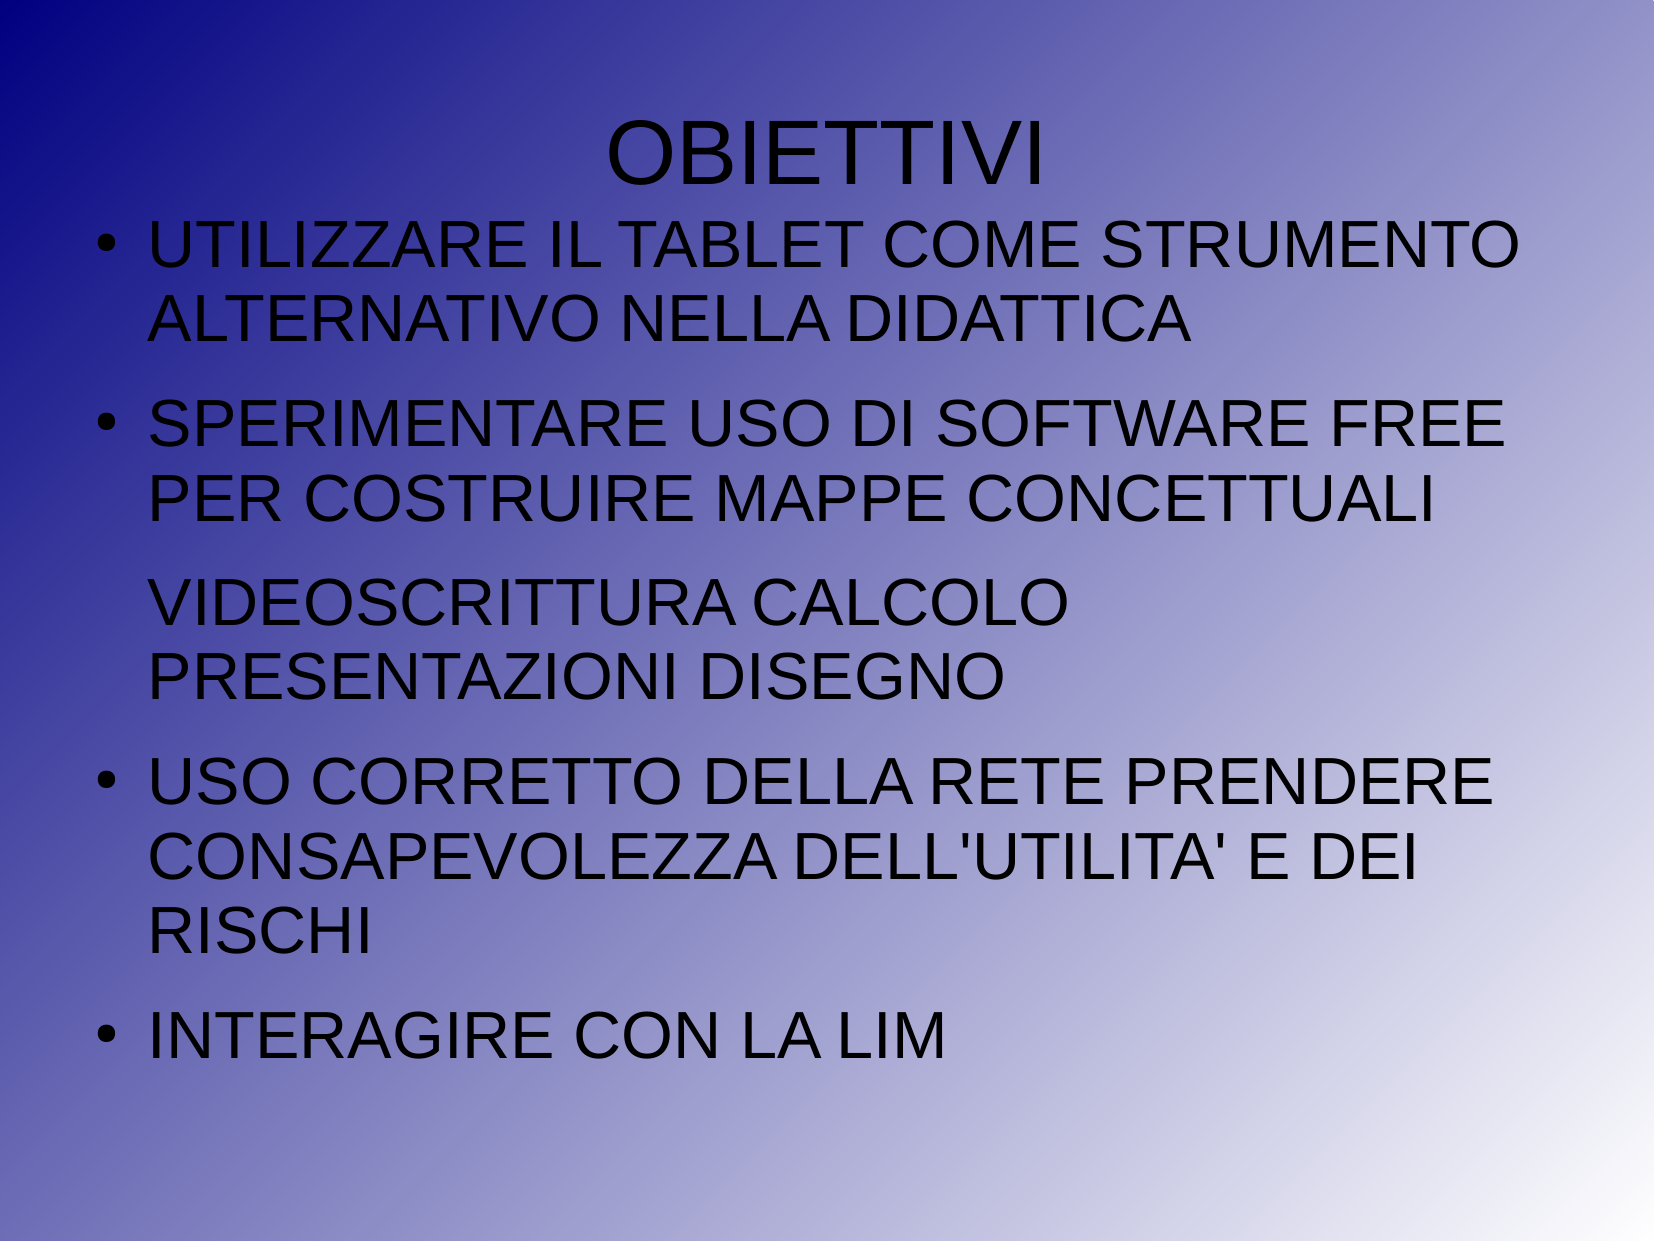

# OBIETTIVI
UTILIZZARE IL TABLET COME STRUMENTO ALTERNATIVO NELLA DIDATTICA
SPERIMENTARE USO DI SOFTWARE FREE PER COSTRUIRE MAPPE CONCETTUALI
VIDEOSCRITTURA CALCOLO PRESENTAZIONI DISEGNO
USO CORRETTO DELLA RETE PRENDERE CONSAPEVOLEZZA DELL'UTILITA' E DEI RISCHI
INTERAGIRE CON LA LIM